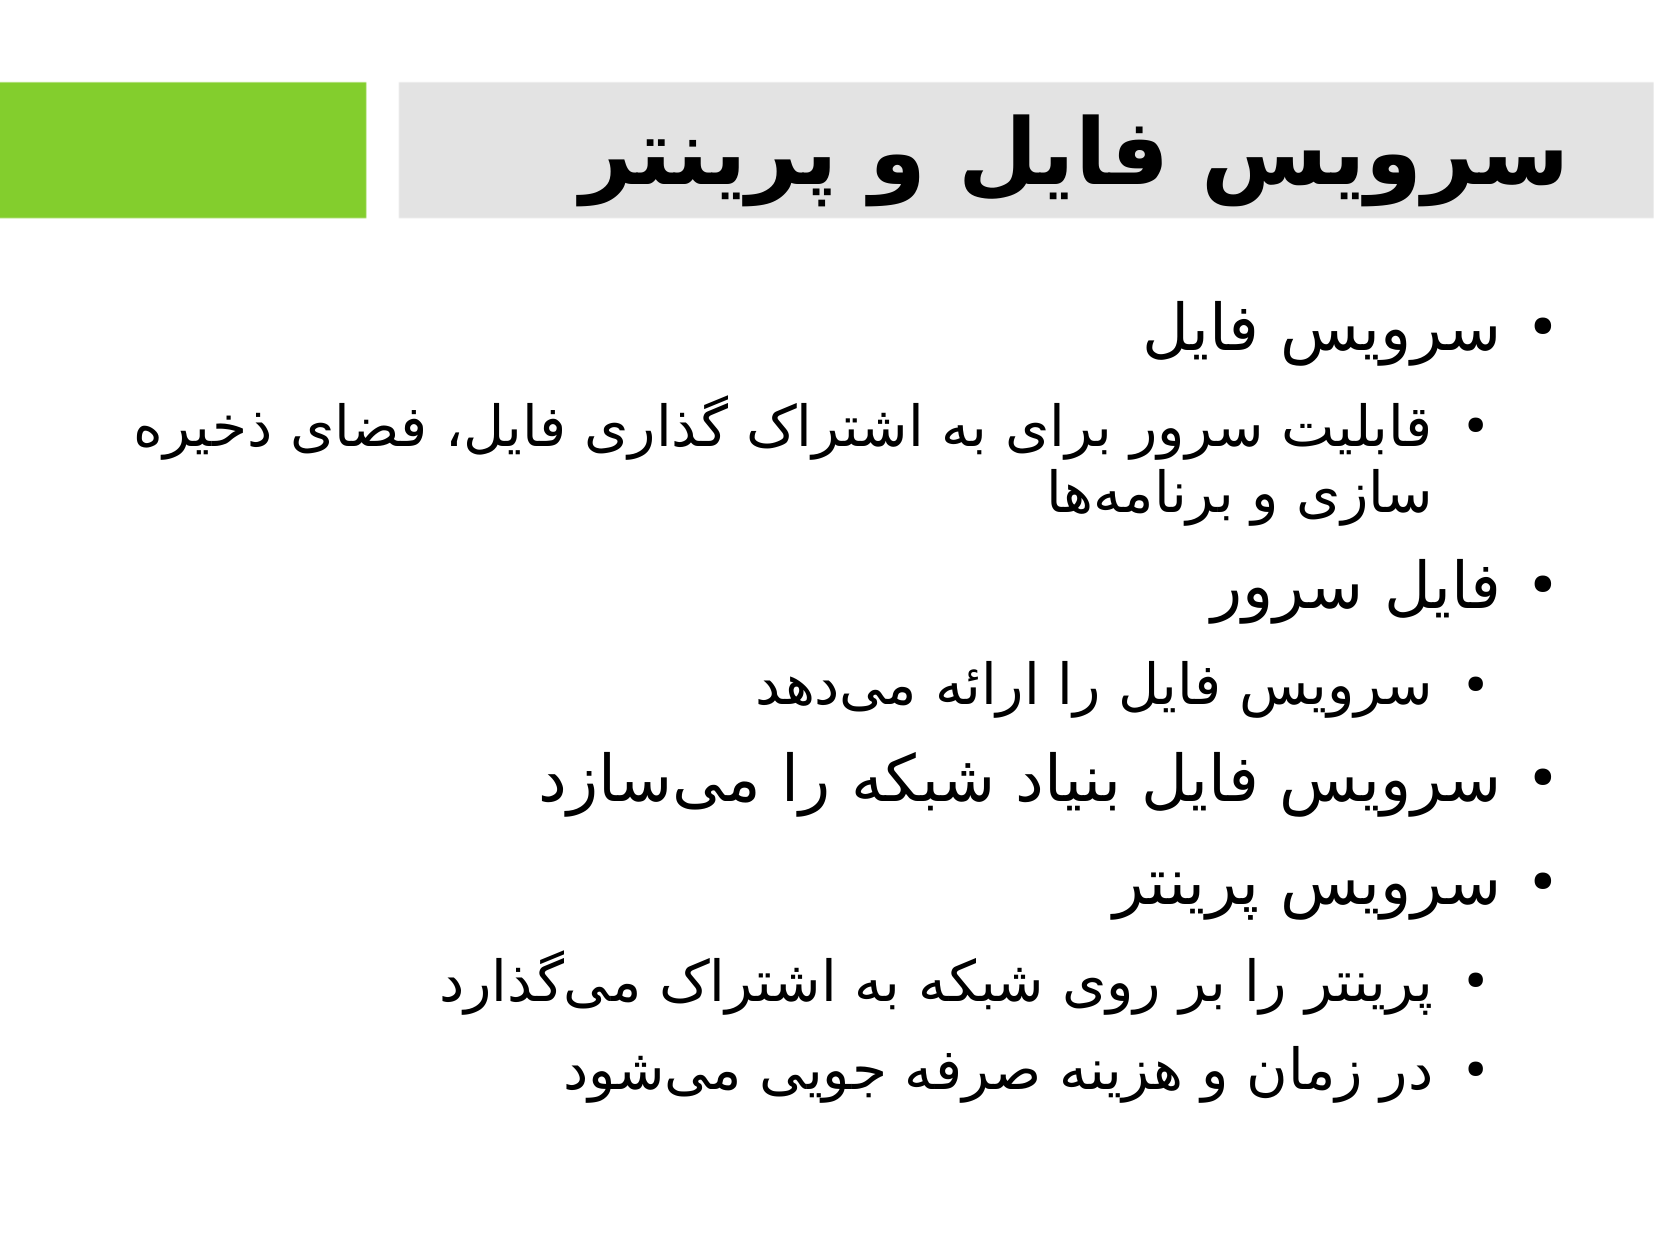

# سرویس فایل و پرینتر
سرویس فایل
قابلیت سرور برای به اشتراک گذاری فایل، فضای ذخیره سازی و برنامه‌ها
فایل سرور
سرویس فایل را ارائه می‌دهد
سرویس فایل بنیاد شبکه را می‌سازد
سرویس پرینتر
پرینتر را بر روی شبکه به اشتراک می‌گذارد
در زمان و هزینه صرفه جویی می‌شود